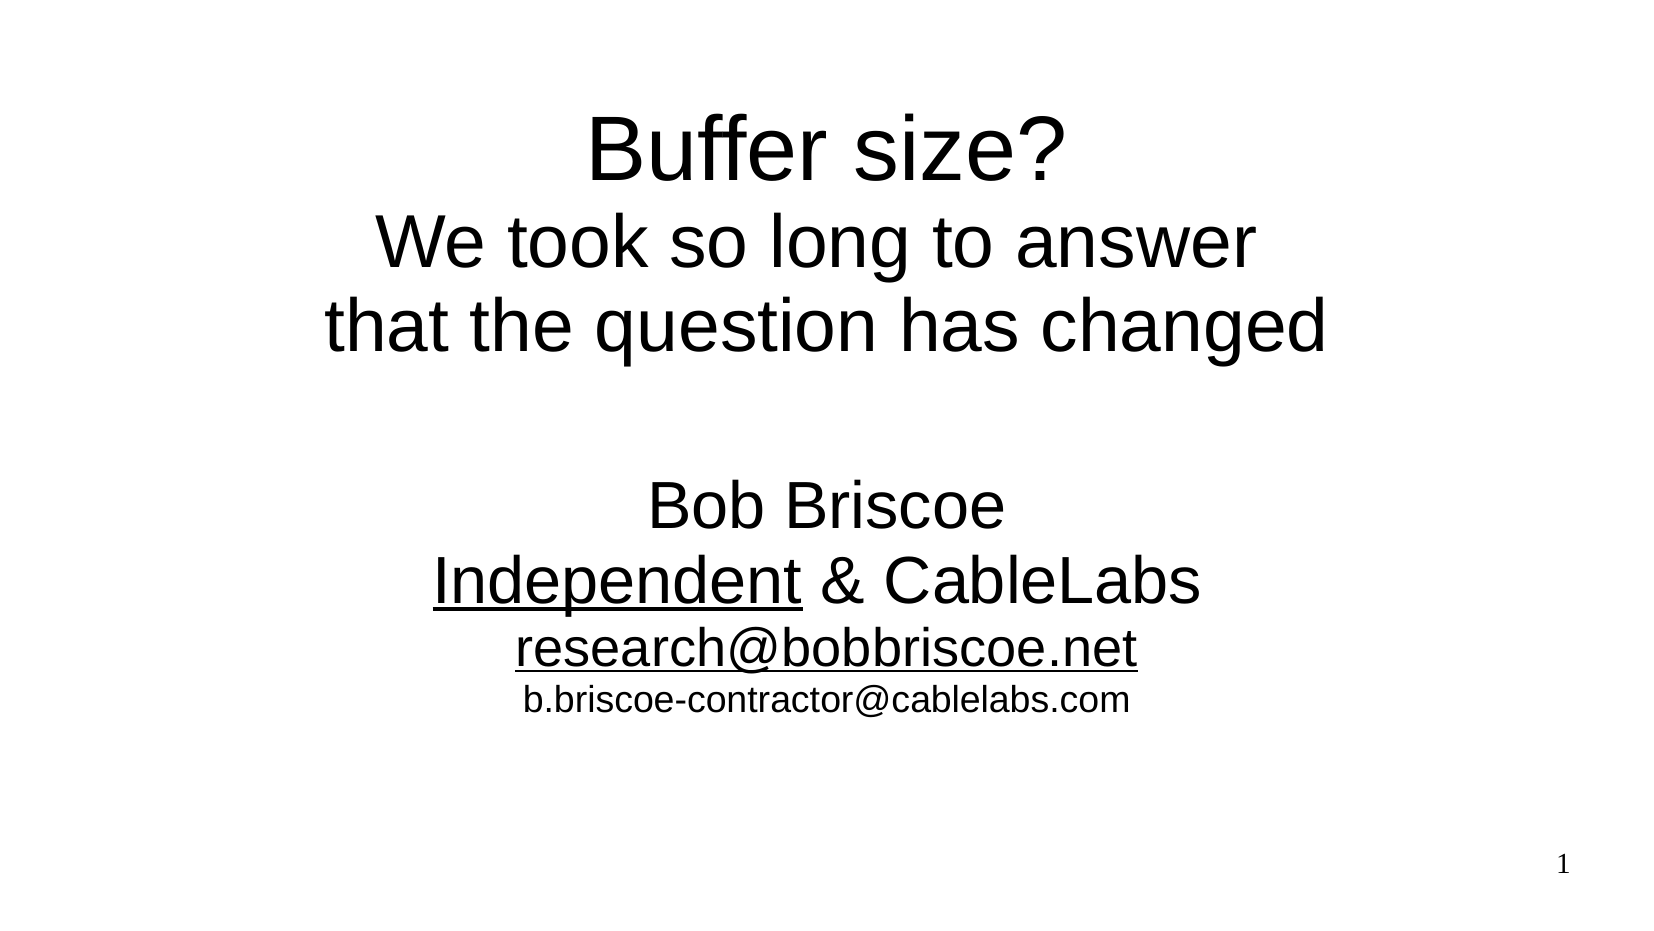

# Buffer size? We took so long to answer that the question has changed
Bob Briscoe
Independent & CableLabs
research@bobbriscoe.net
b.briscoe-contractor@cablelabs.com
1